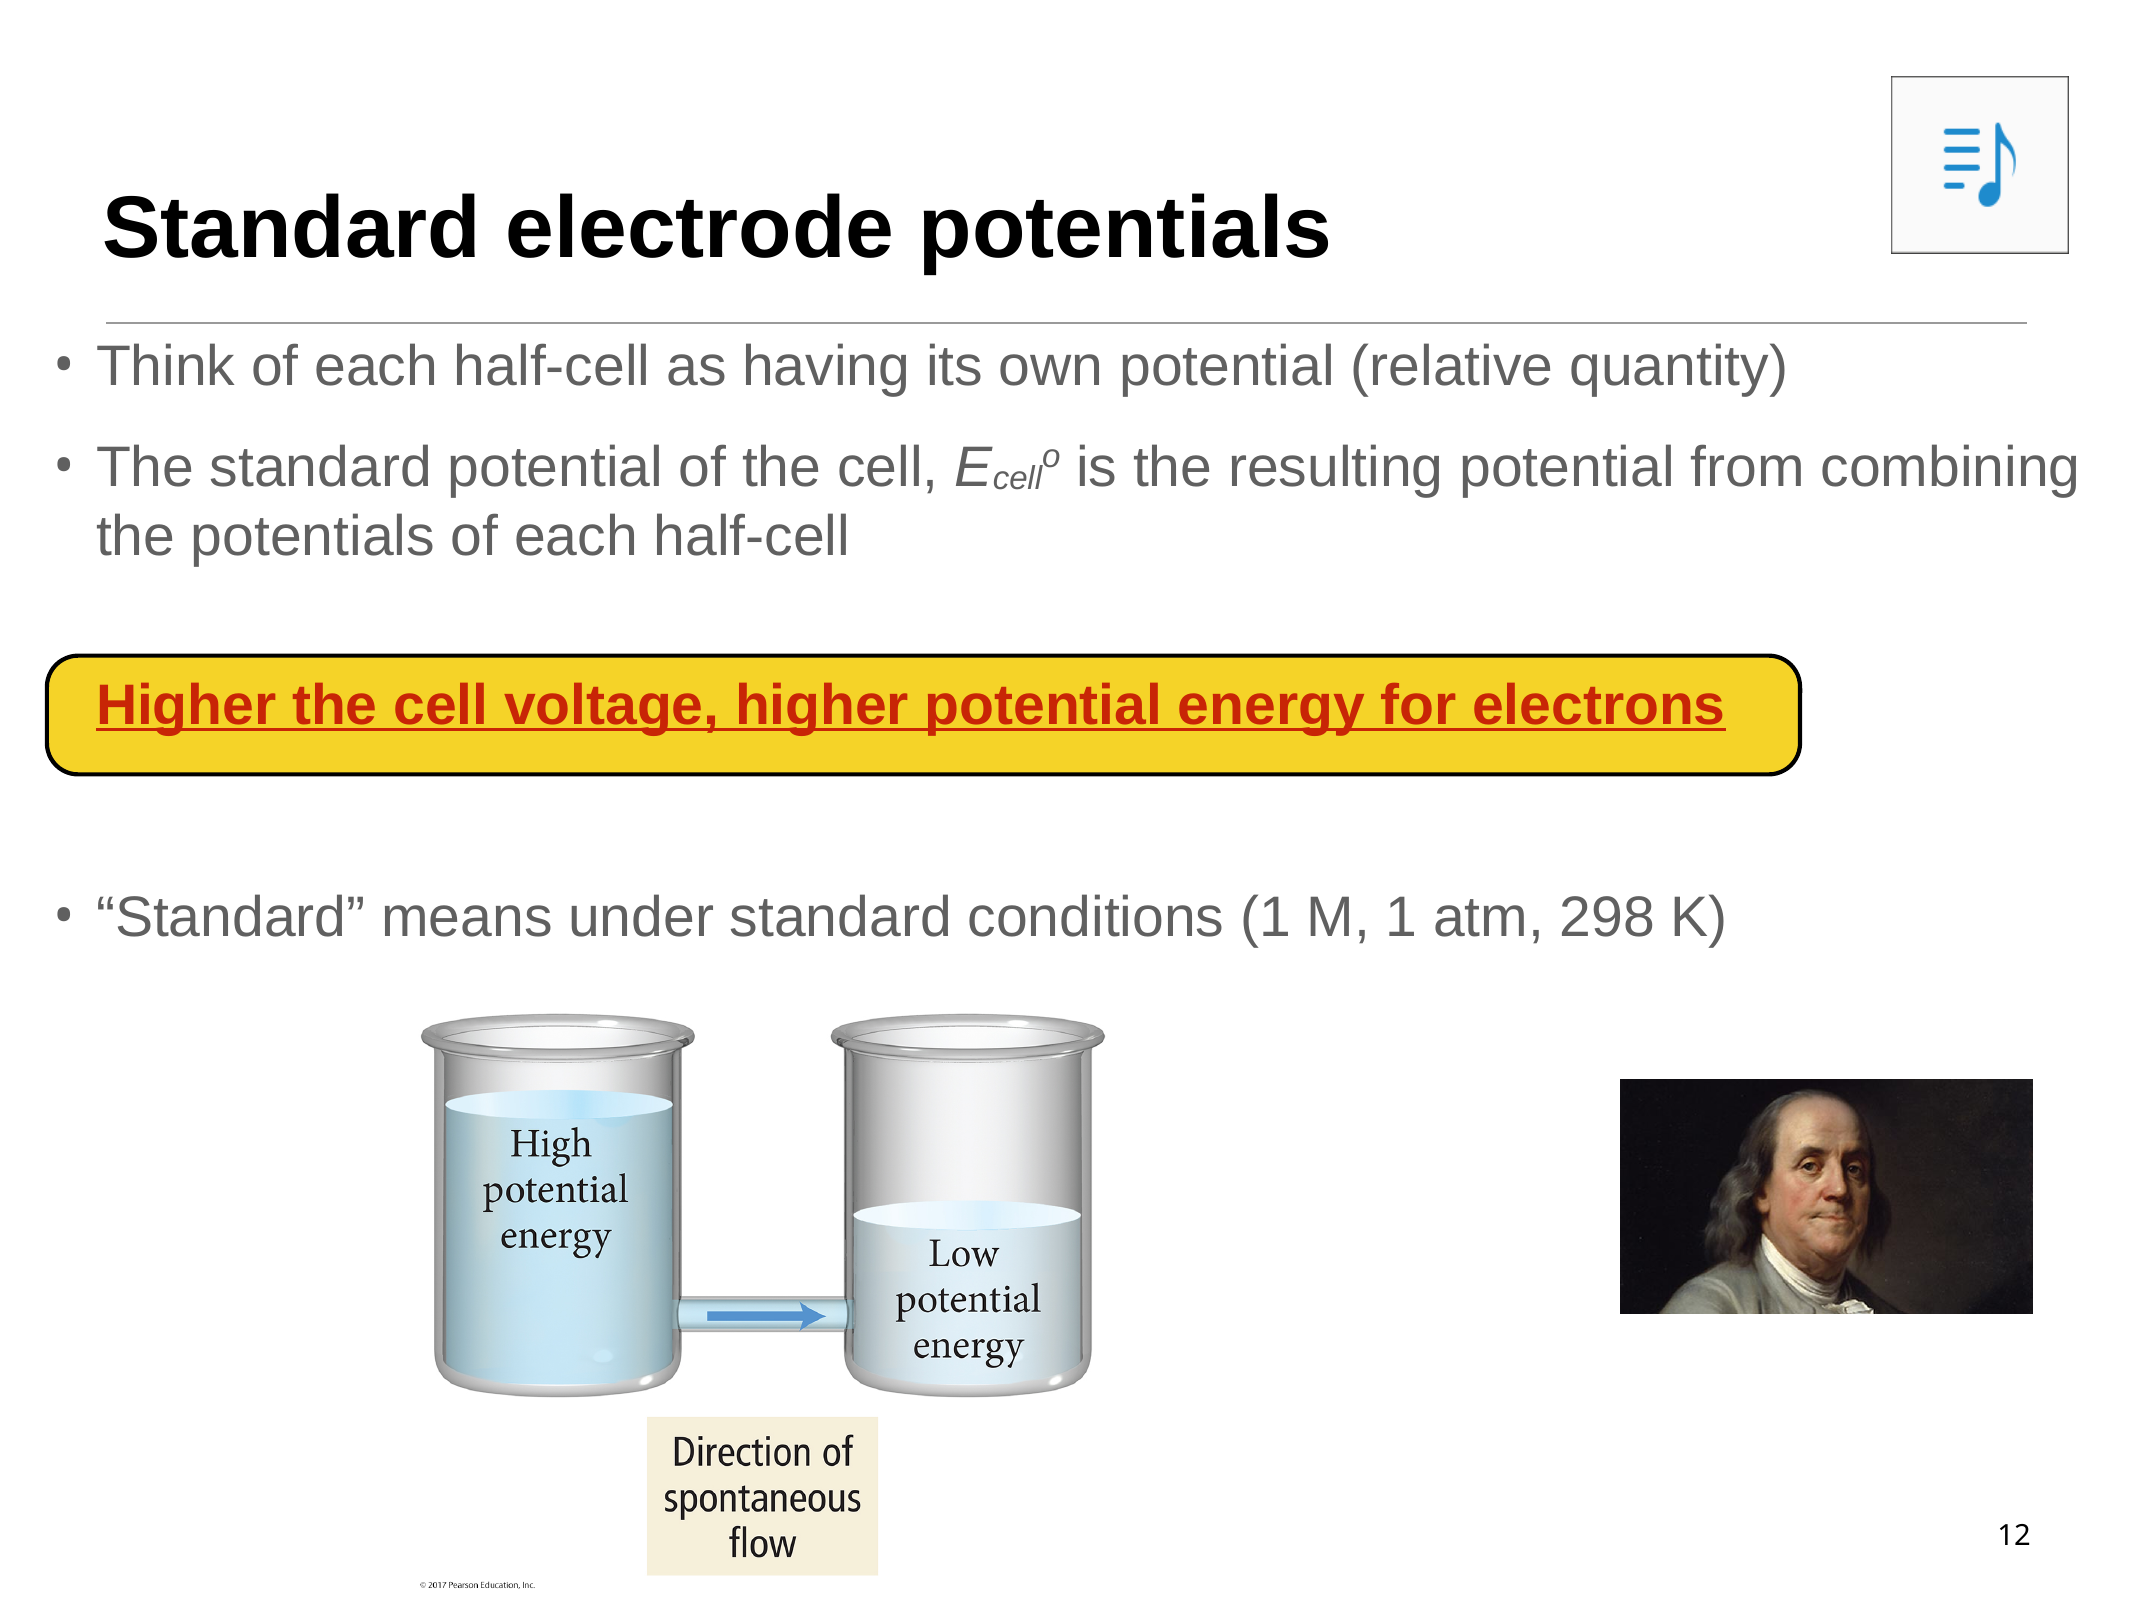

# Standard electrode potentials
Think of each half-cell as having its own potential (relative quantity)
The standard potential of the cell, Ecello is the resulting potential from combining the potentials of each half-cell
Higher the cell voltage, higher potential energy for electrons
“Standard” means under standard conditions (1 M, 1 atm, 298 K)
12